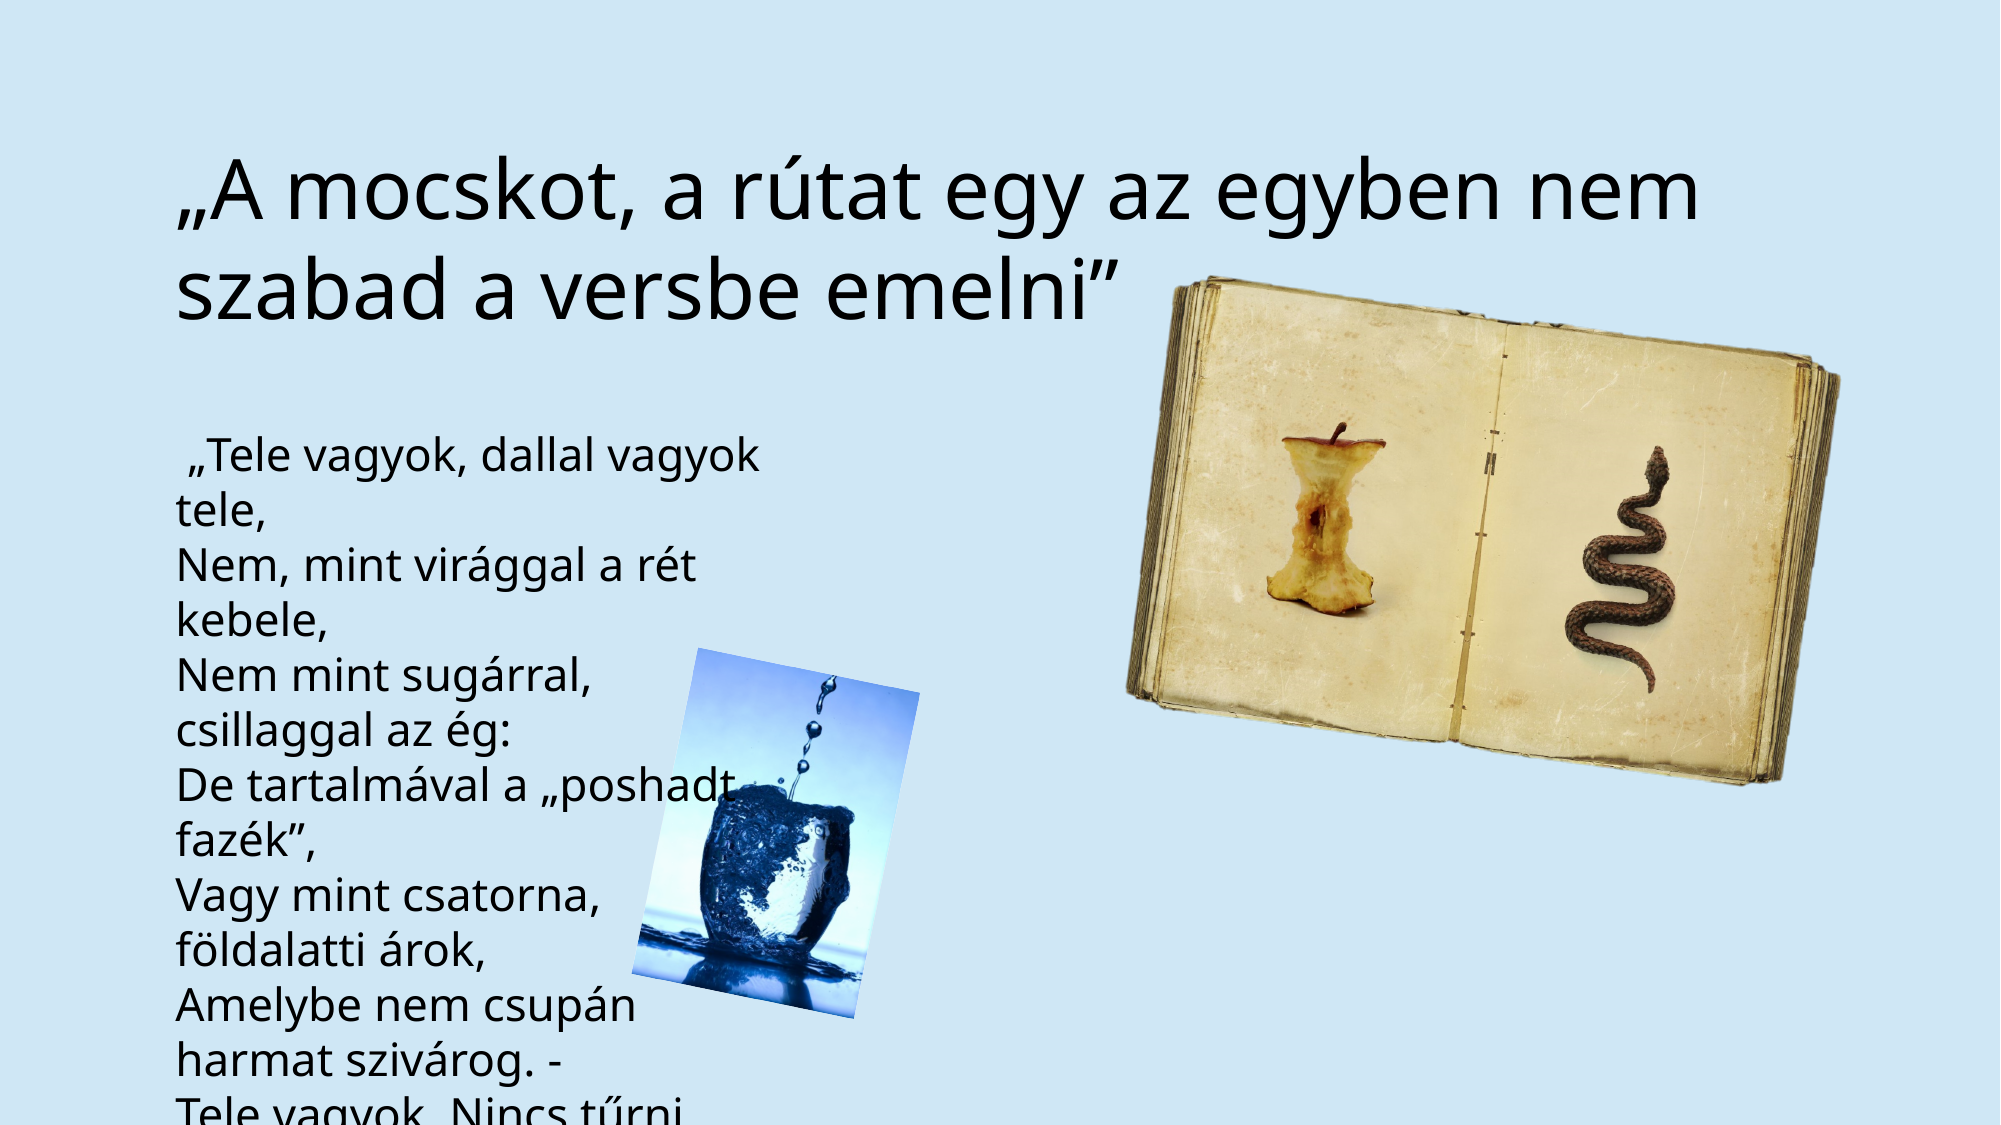

„A mocskot, a rútat egy az egyben nem szabad a versbe emelni”
 „Tele vagyok, dallal vagyok tele,
Nem, mint virággal a rét kebele,
Nem mint sugárral, csillaggal az ég:
De tartalmával a „poshadt fazék”,
Vagy mint csatorna, földalatti árok,
Amelybe nem csupán harmat szivárog. -
Tele vagyok. Nincs tűrni mód tovább:
Feszít a kóranyag, a zagyva táp. „